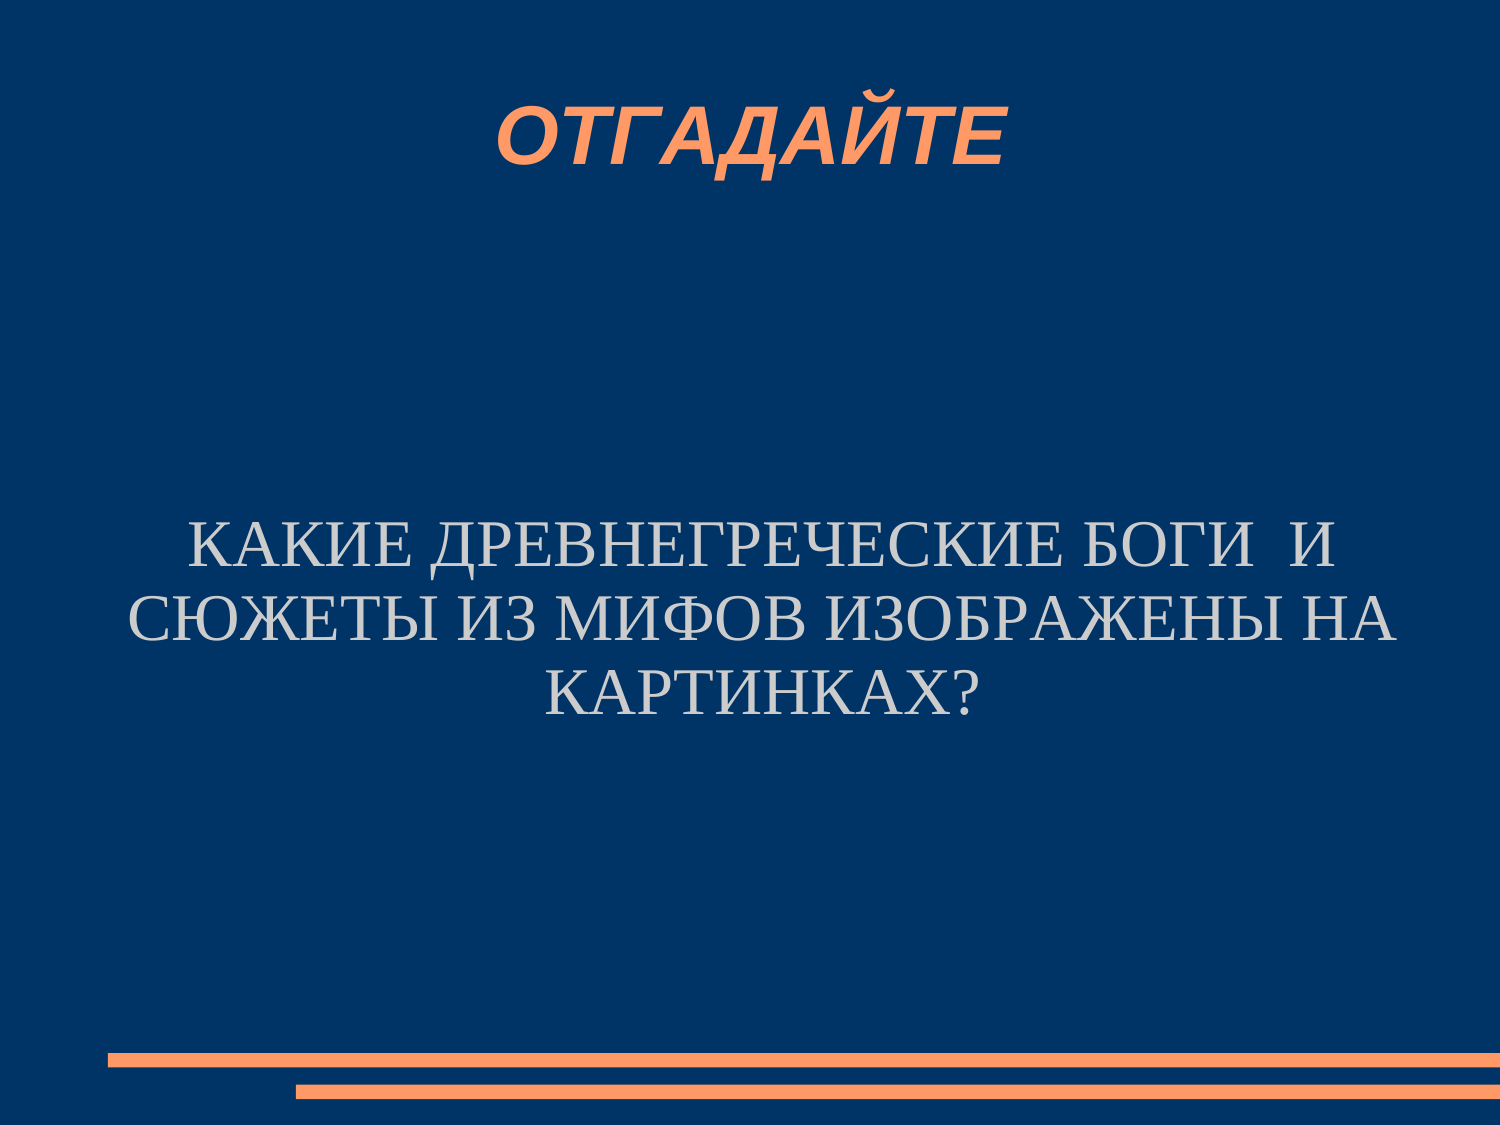

# ОТГАДАЙТЕ
КАКИЕ ДРЕВНЕГРЕЧЕСКИЕ БОГИ И СЮЖЕТЫ ИЗ МИФОВ ИЗОБРАЖЕНЫ НА КАРТИНКАХ?